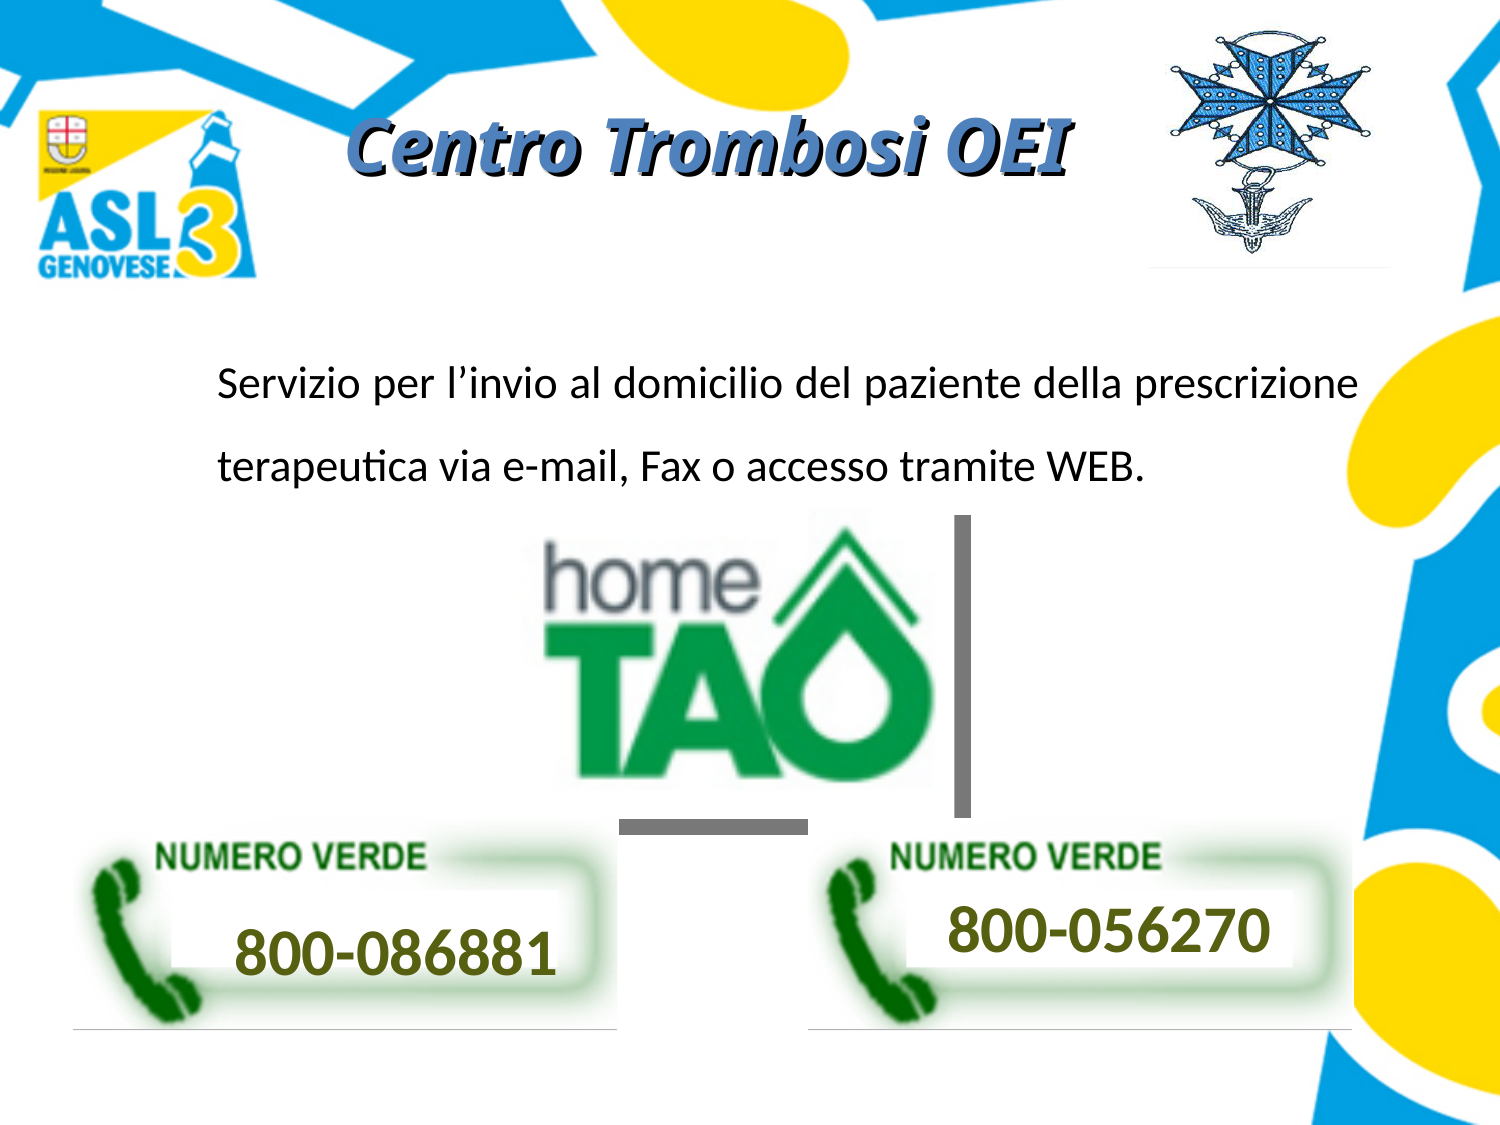

# Centro Trombosi OEI
Servizio per l’invio al domicilio del paziente della prescrizione terapeutica via e-mail, Fax o accesso tramite WEB.
800-086881
800-056270